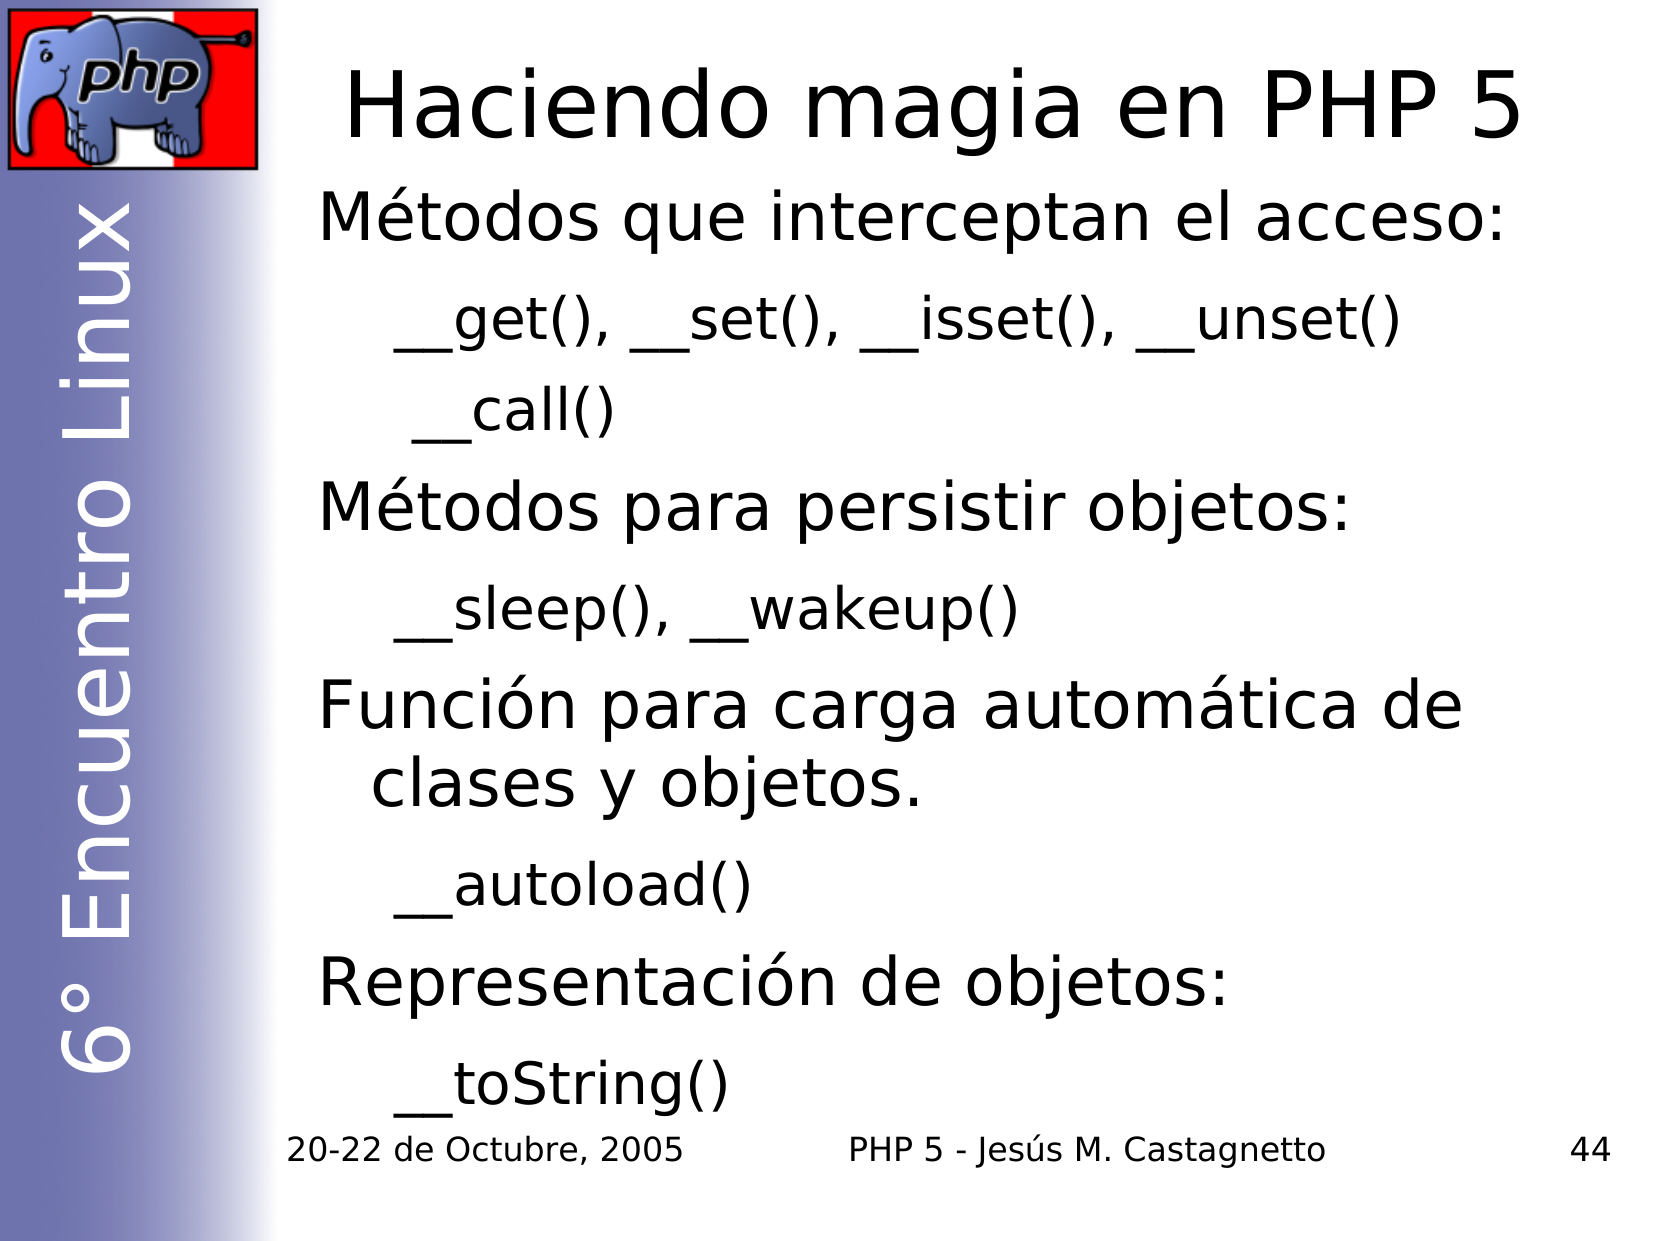

# Haciendo magia en PHP 5
Métodos que interceptan el acceso:
__get(), __set(), __isset(), __unset()
 __call()
Métodos para persistir objetos:
__sleep(), __wakeup()
Función para carga automática de clases y objetos.
__autoload()
Representación de objetos:
__toString()
20-22 de Octubre, 2005
PHP 5 - Jesús M. Castagnetto
44